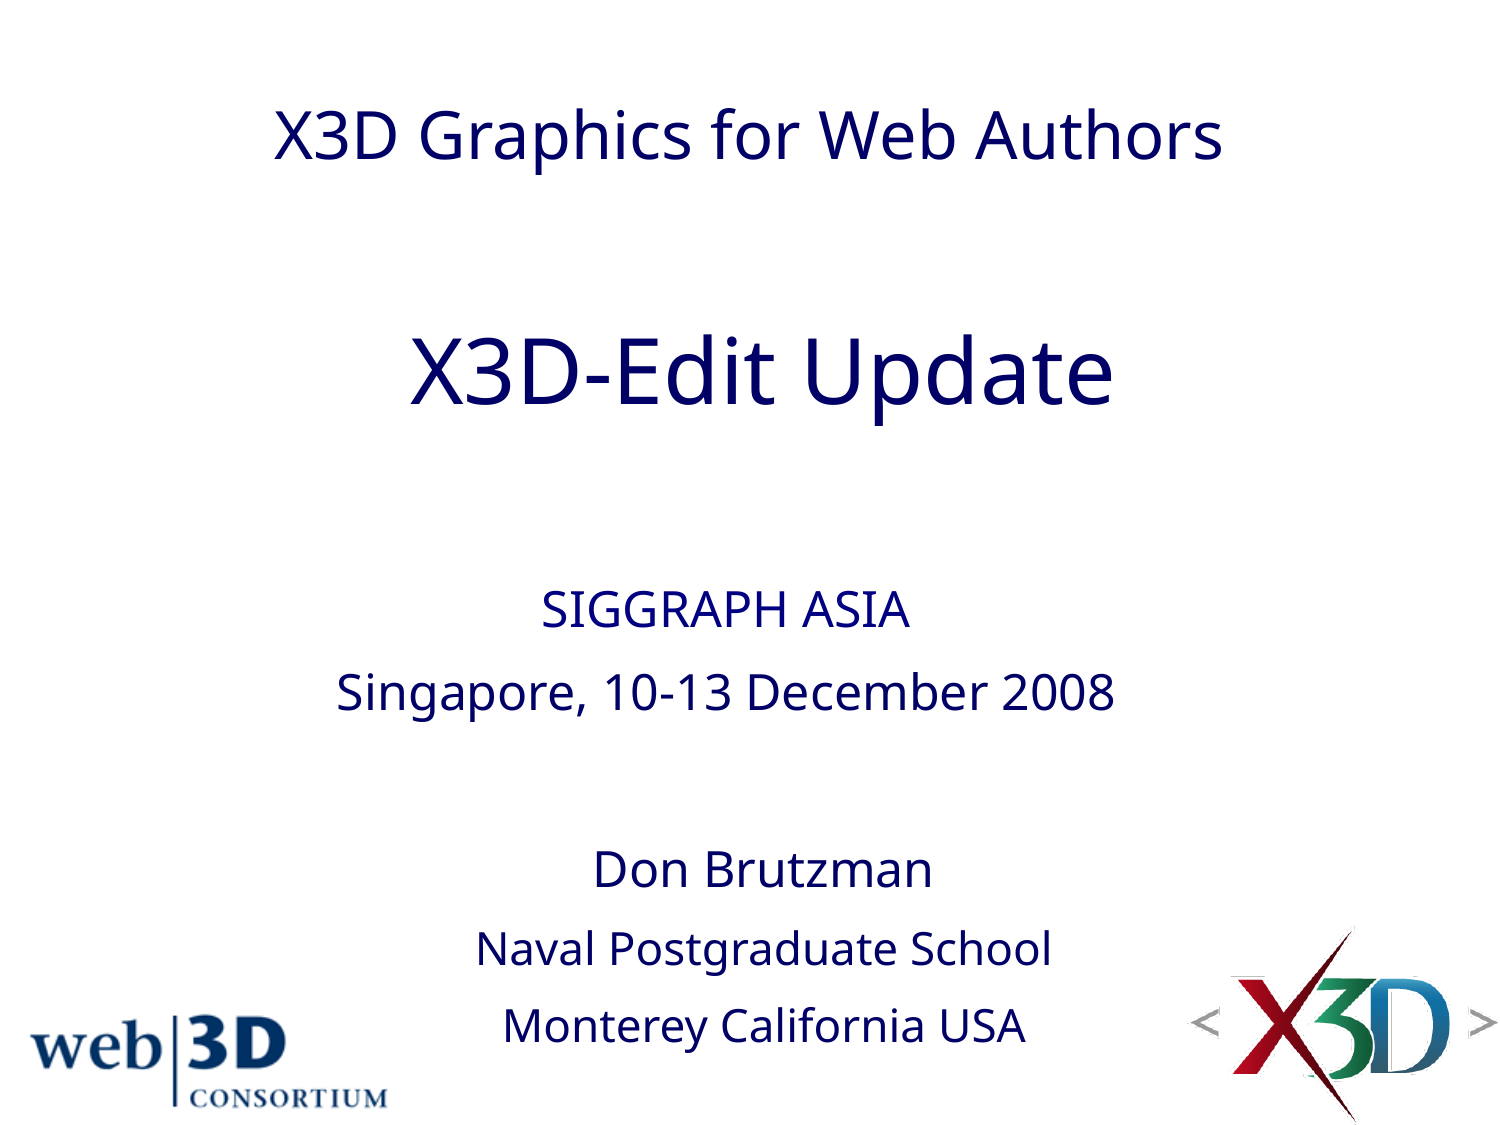

# X3D Graphics for Web Authors
X3D-Edit Update
SIGGRAPH ASIA
Singapore, 10-13 December 2008
Don Brutzman
Naval Postgraduate School
Monterey California USA